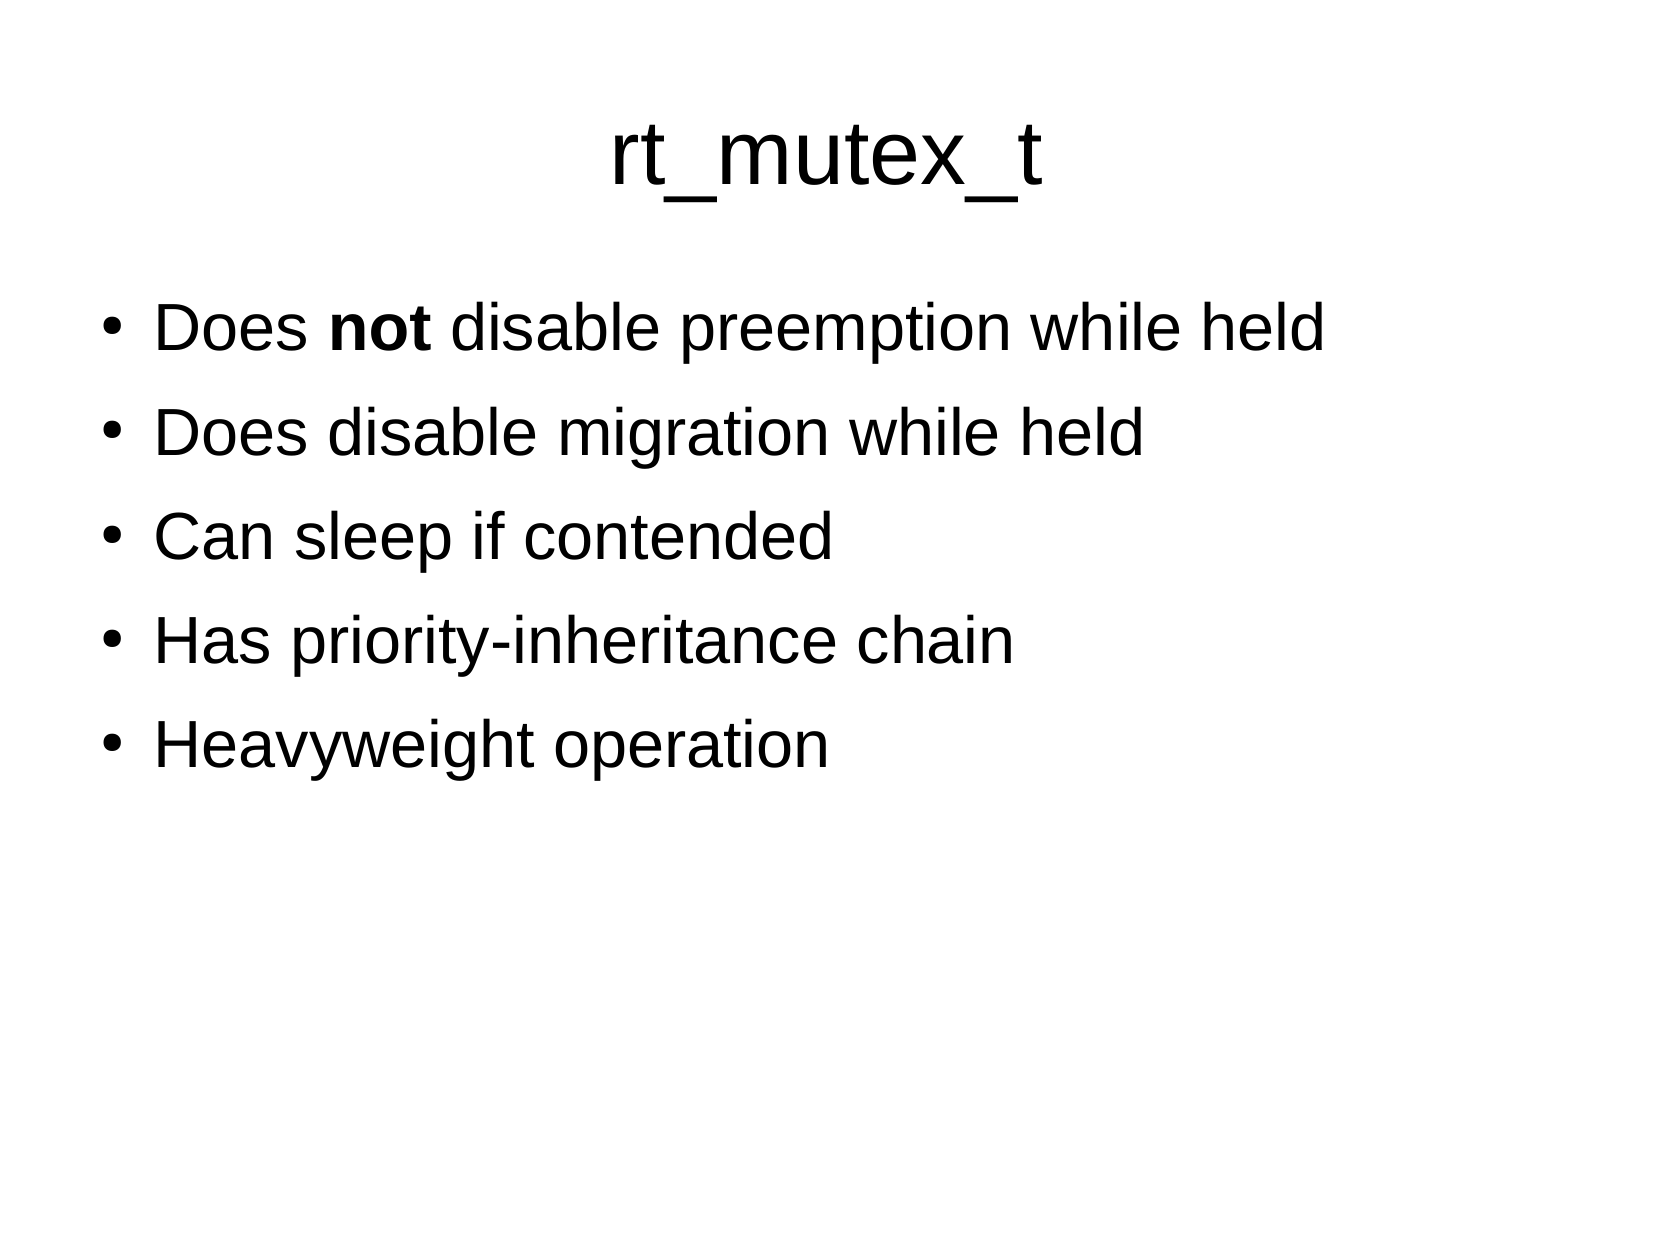

# rt_mutex_t
Does not disable preemption while held
Does disable migration while held
Can sleep if contended
Has priority-inheritance chain
Heavyweight operation